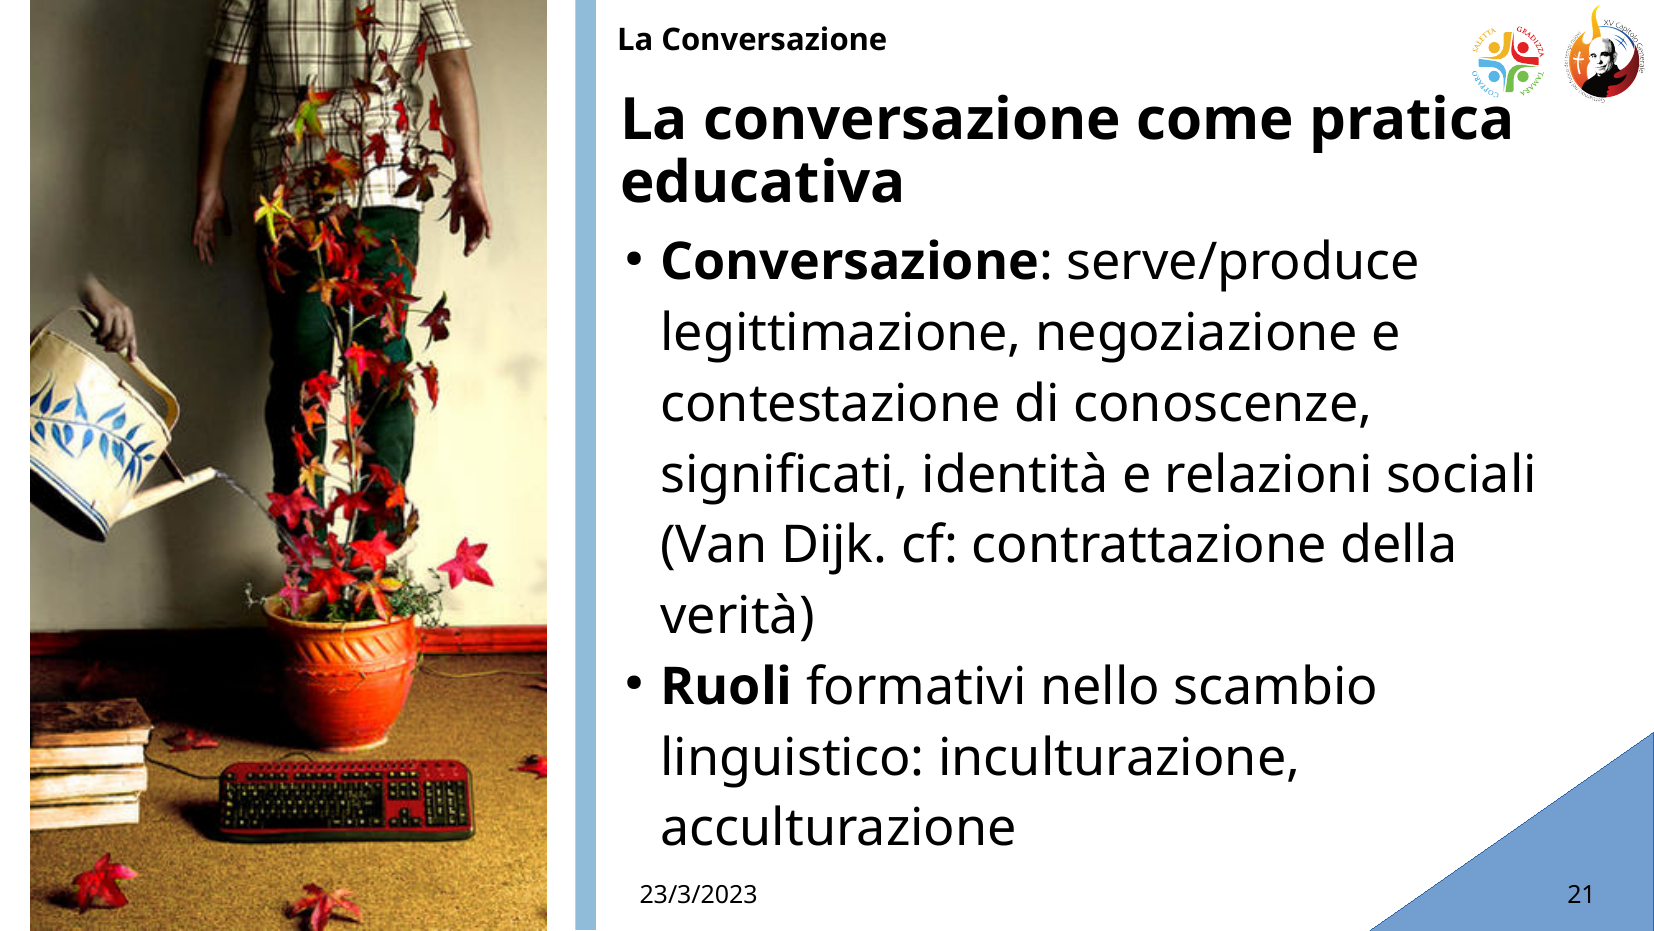

La Conversazione
La conversazione come pratica educativa
# Conversazione: serve/produce legittimazione, negoziazione e contestazione di conoscenze, significati, identità e relazioni sociali (Van Dijk. cf: contrattazione della verità)
Ruoli formativi nello scambio linguistico: inculturazione, acculturazione